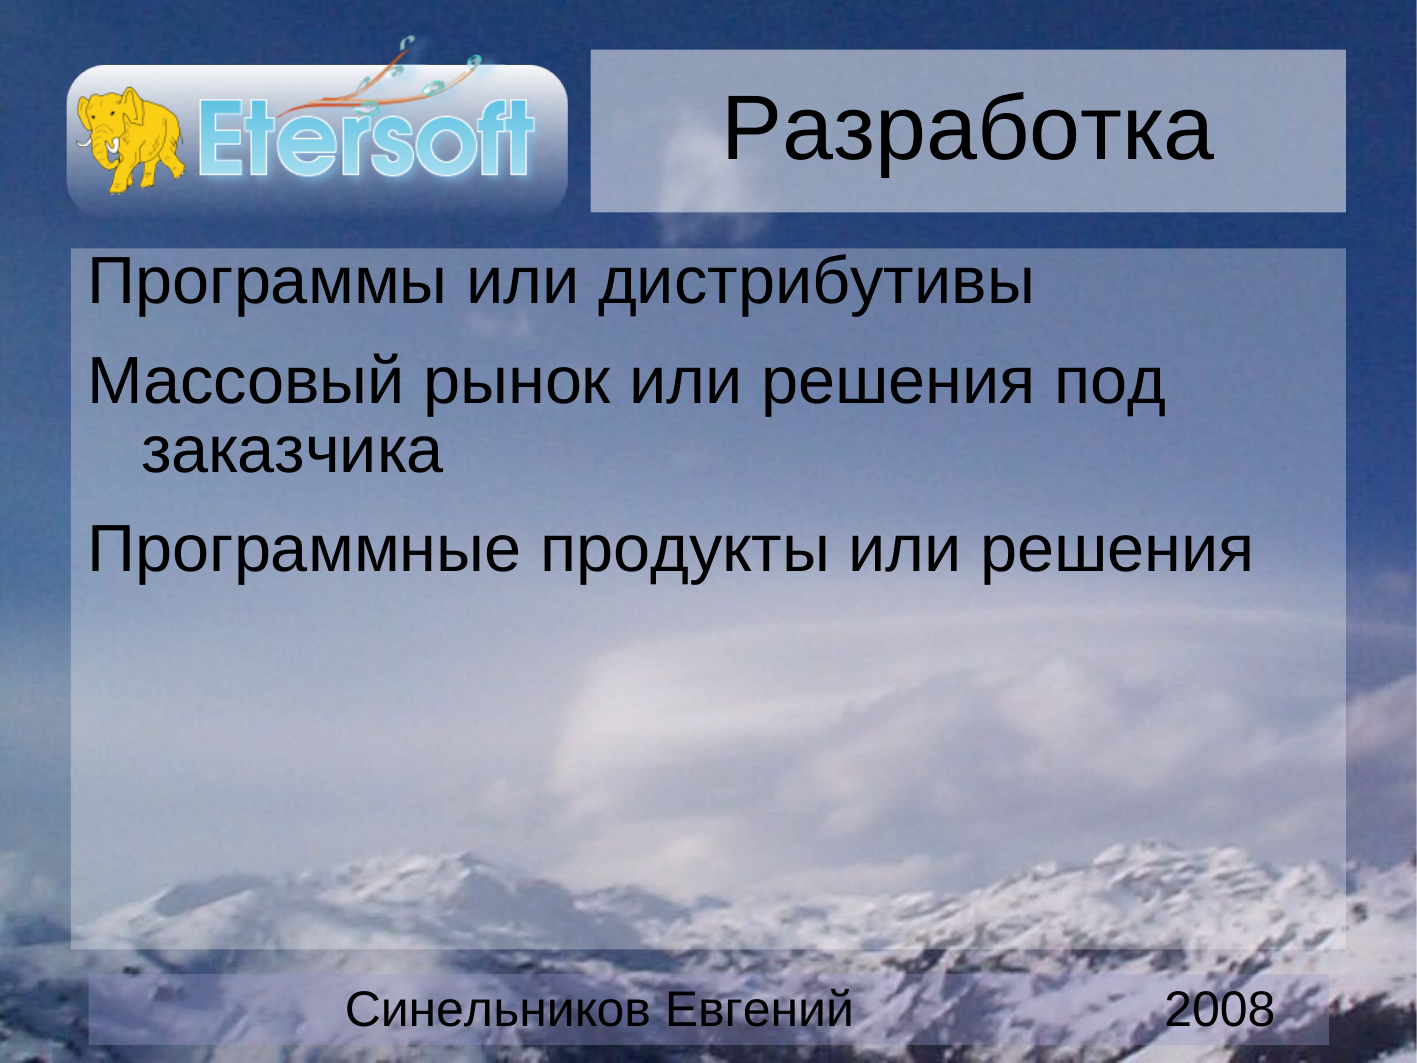

# Разработка
Программы или дистрибутивы
Массовый рынок или решения под заказчика
Программные продукты или решения